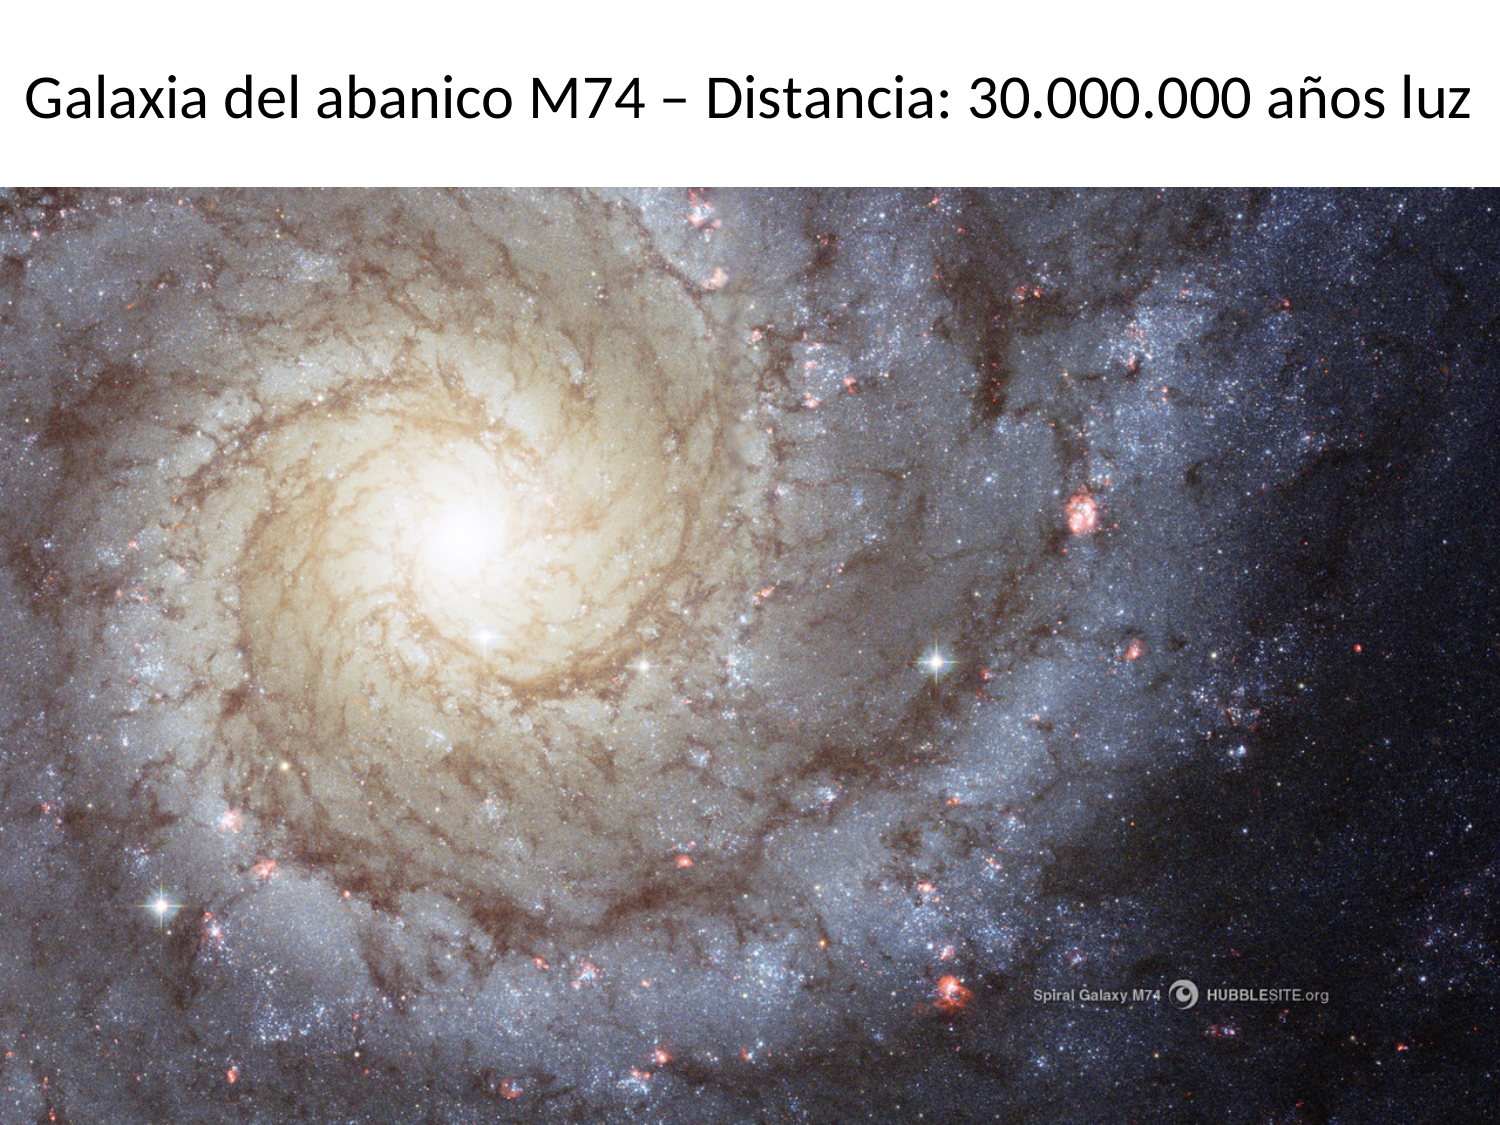

# Galaxia del abanico M74 – Distancia: 30.000.000 años luz